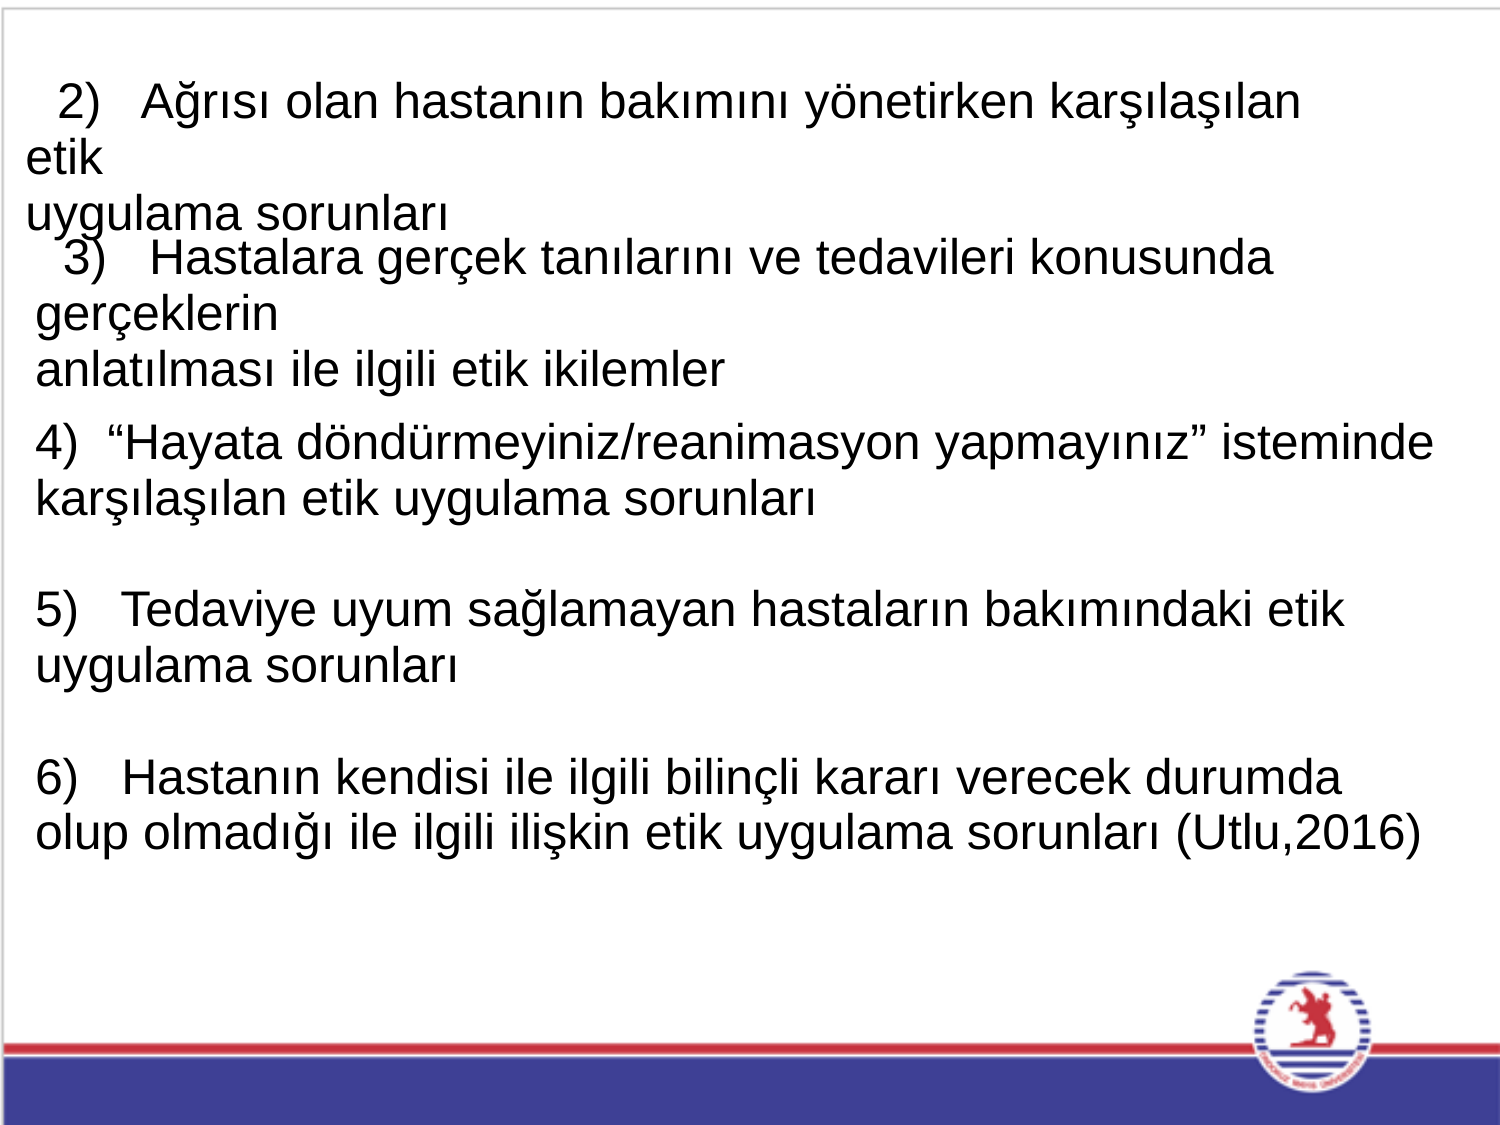

2) Ağrısı olan hastanın bakımını yönetirken karşılaşılan etik
uygulama sorunları
 3) Hastalara gerçek tanılarını ve tedavileri konusunda gerçeklerin
anlatılması ile ilgili etik ikilemler
4) “Hayata döndürmeyiniz/reanimasyon yapmayınız” isteminde karşılaşılan etik uygulama sorunları
5) Tedaviye uyum sağlamayan hastaların bakımındaki etik uygulama sorunları
6) Hastanın kendisi ile ilgili bilinçli kararı verecek durumda olup olmadığı ile ilgili ilişkin etik uygulama sorunları (Utlu,2016)